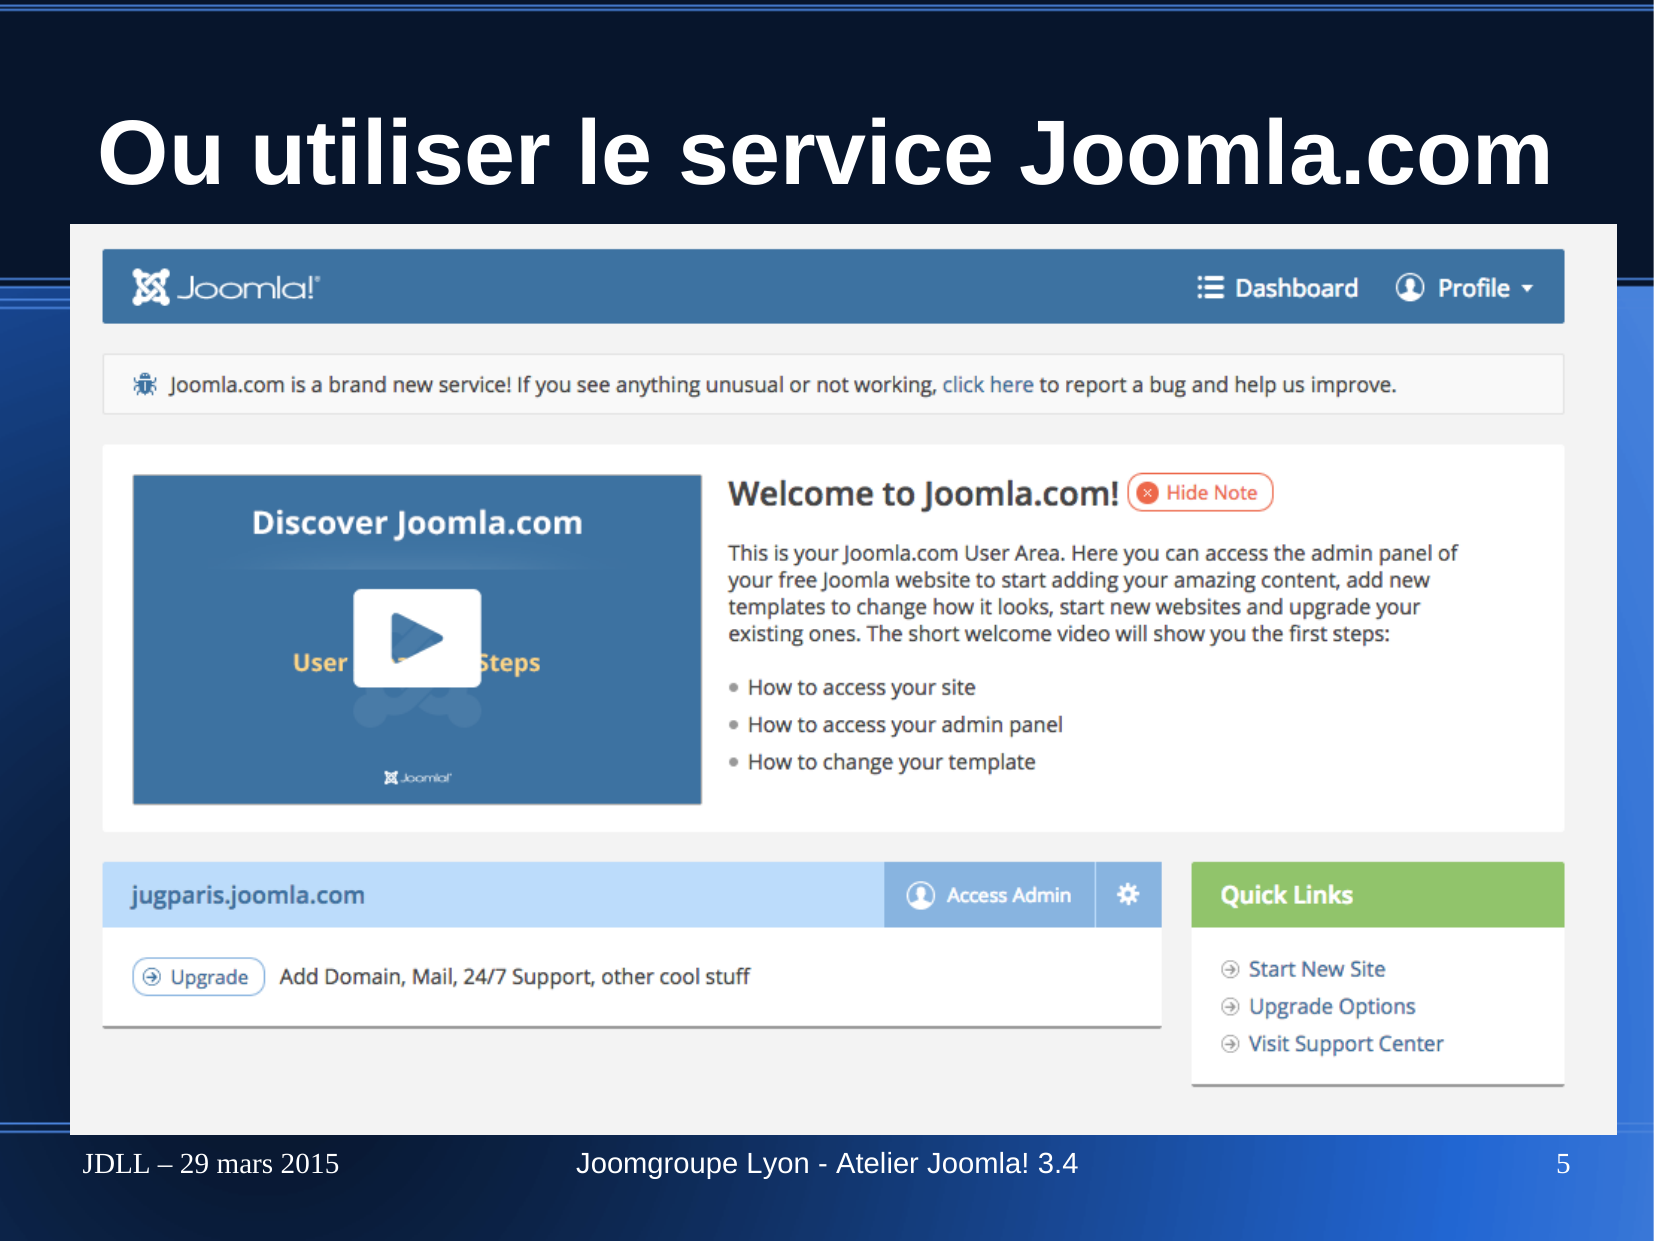

# Ou utiliser le service Joomla.com
29/03/2015
Joomgroupe Lyon - Atelier Joomla! 3.4
5